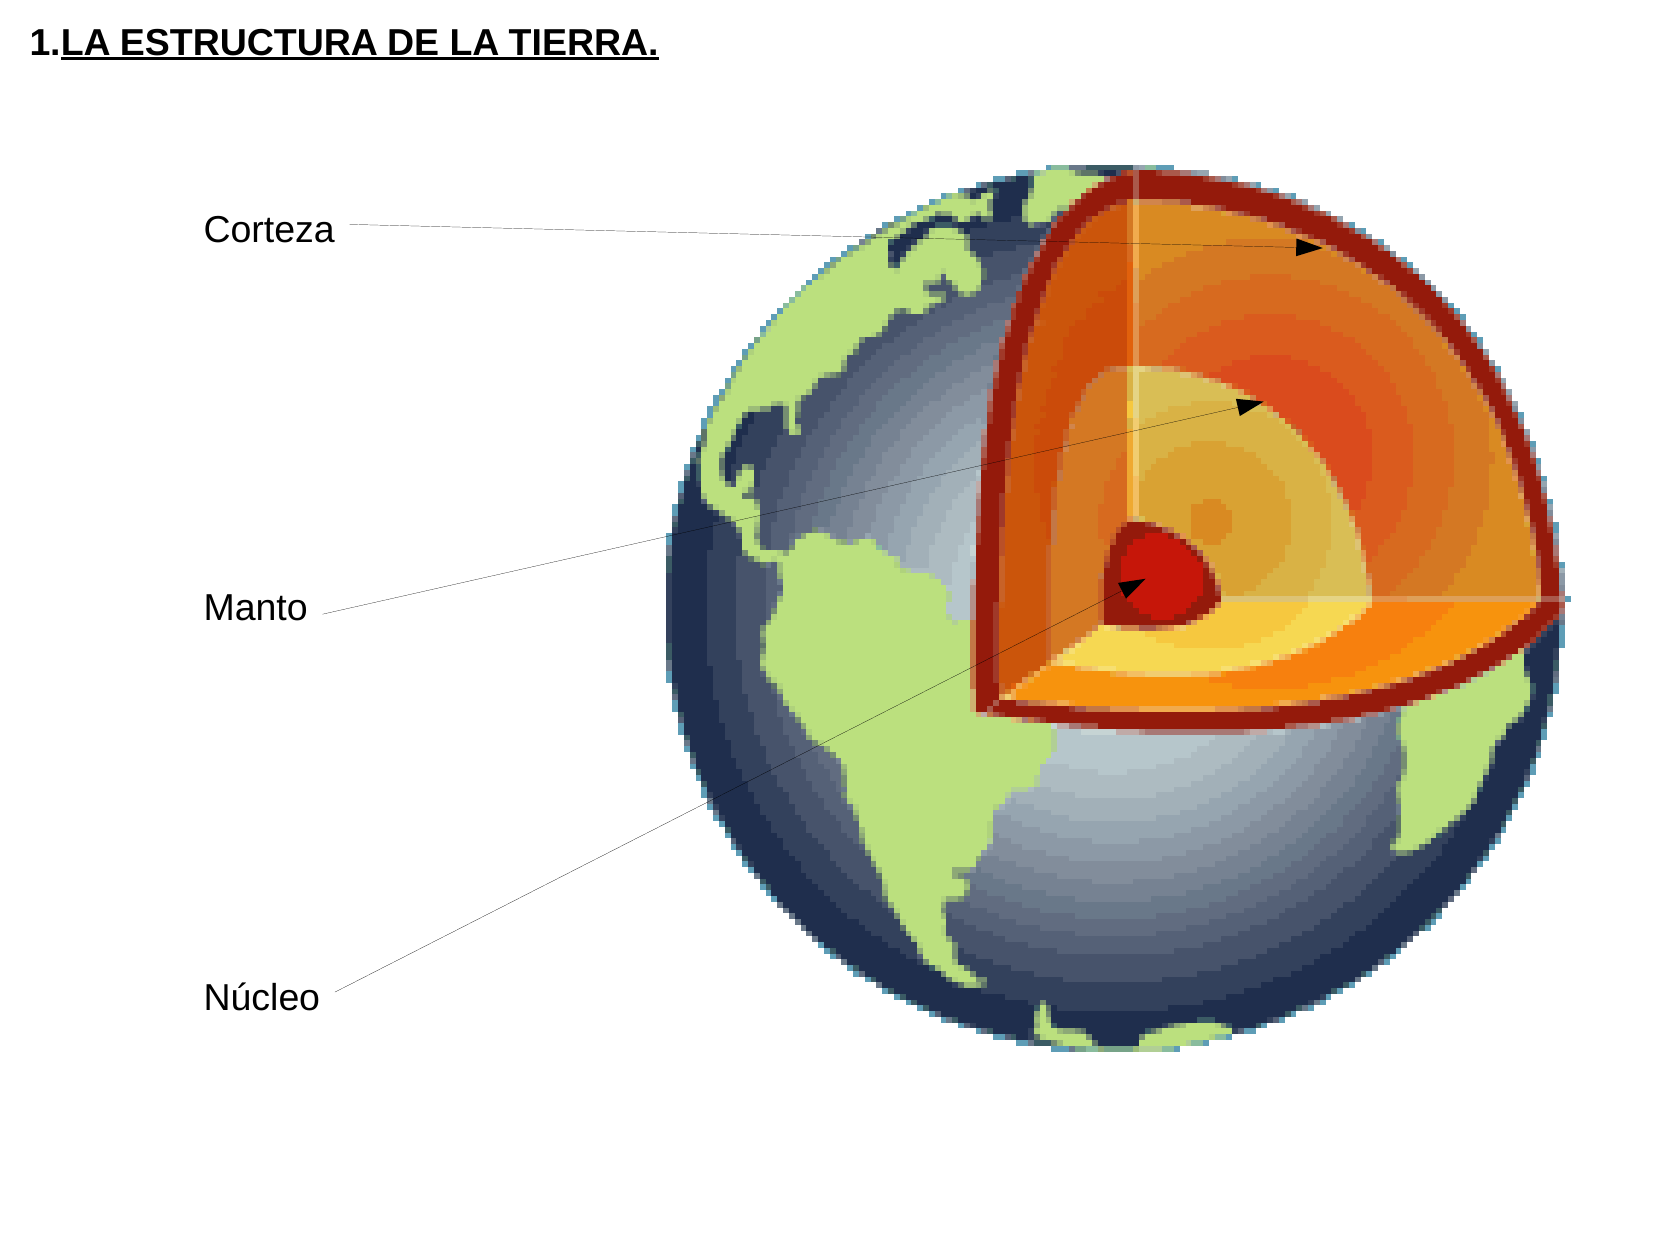

1.LA ESTRUCTURA DE LA TIERRA.
Corteza
Manto
Núcleo